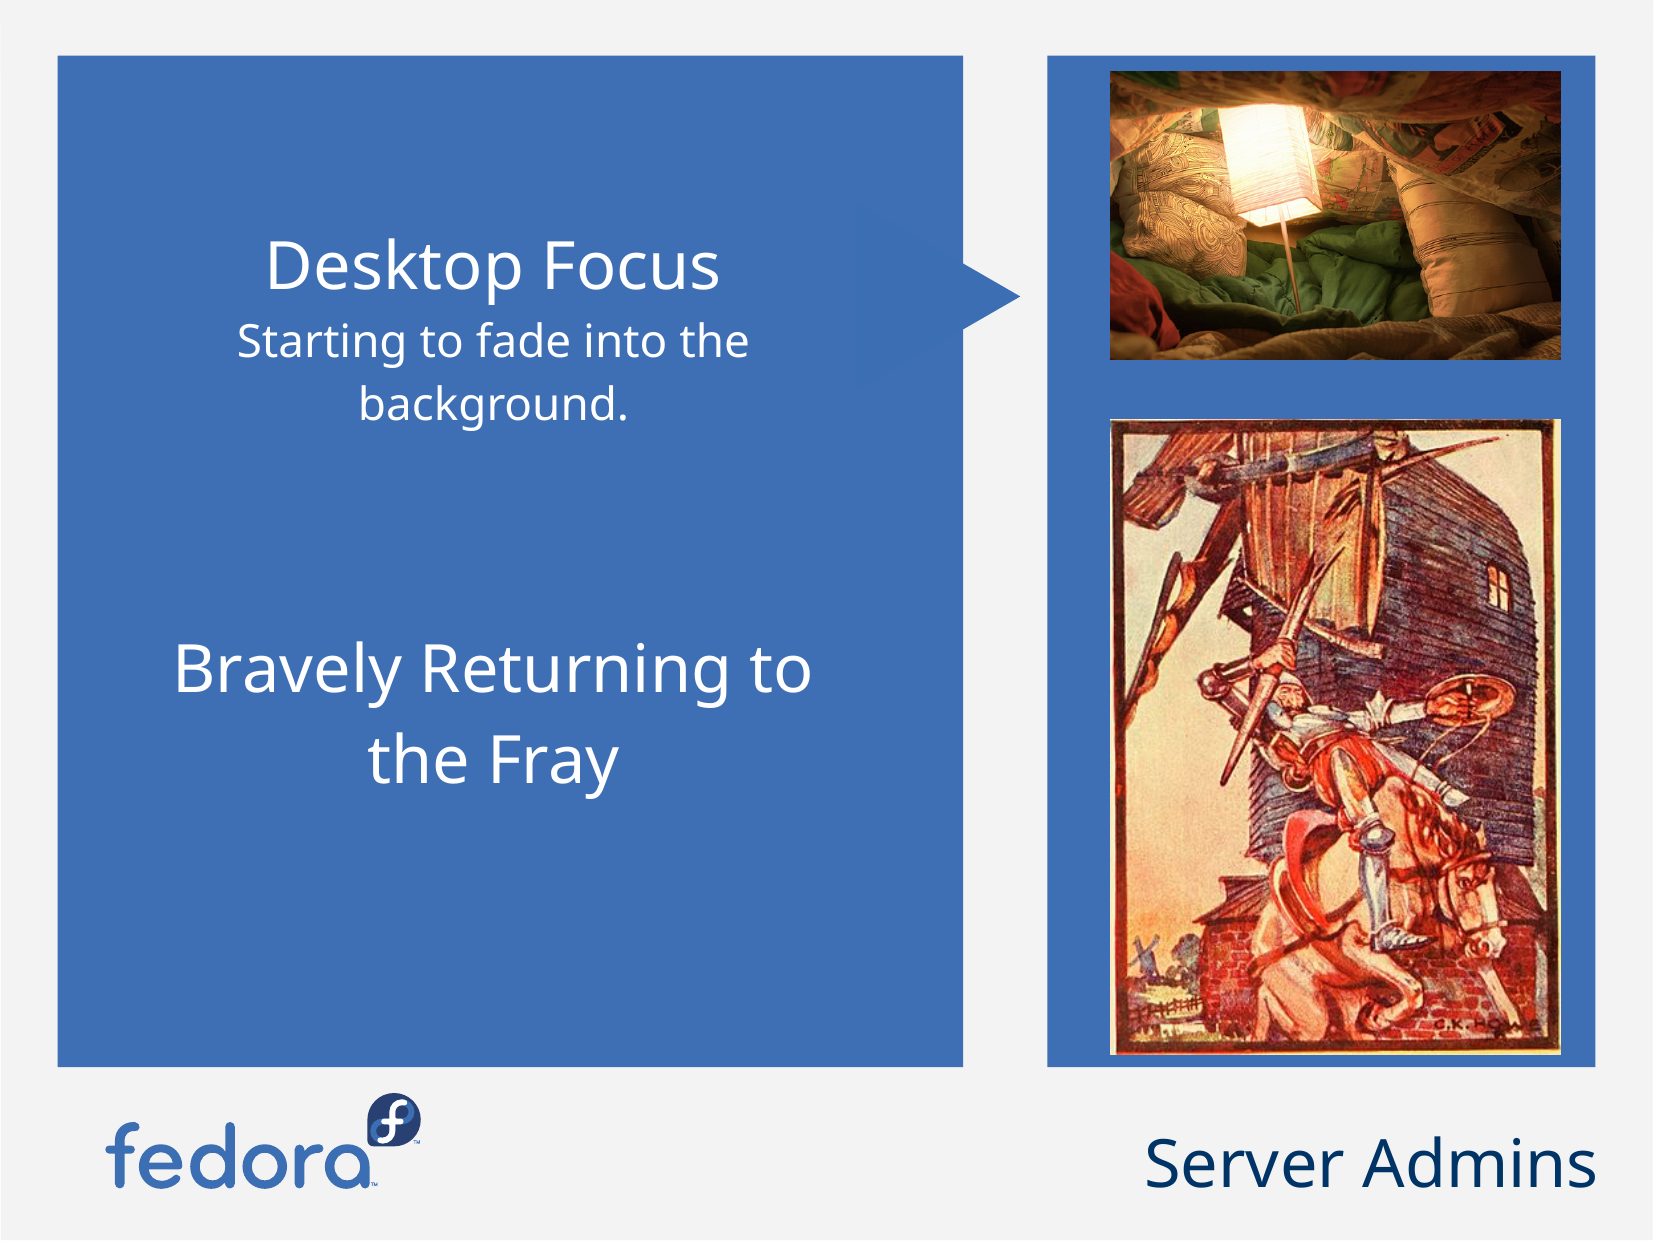

Desktop Focus
Starting to fade into the background.
Bravely Returning to the Fray
#
Server Admins